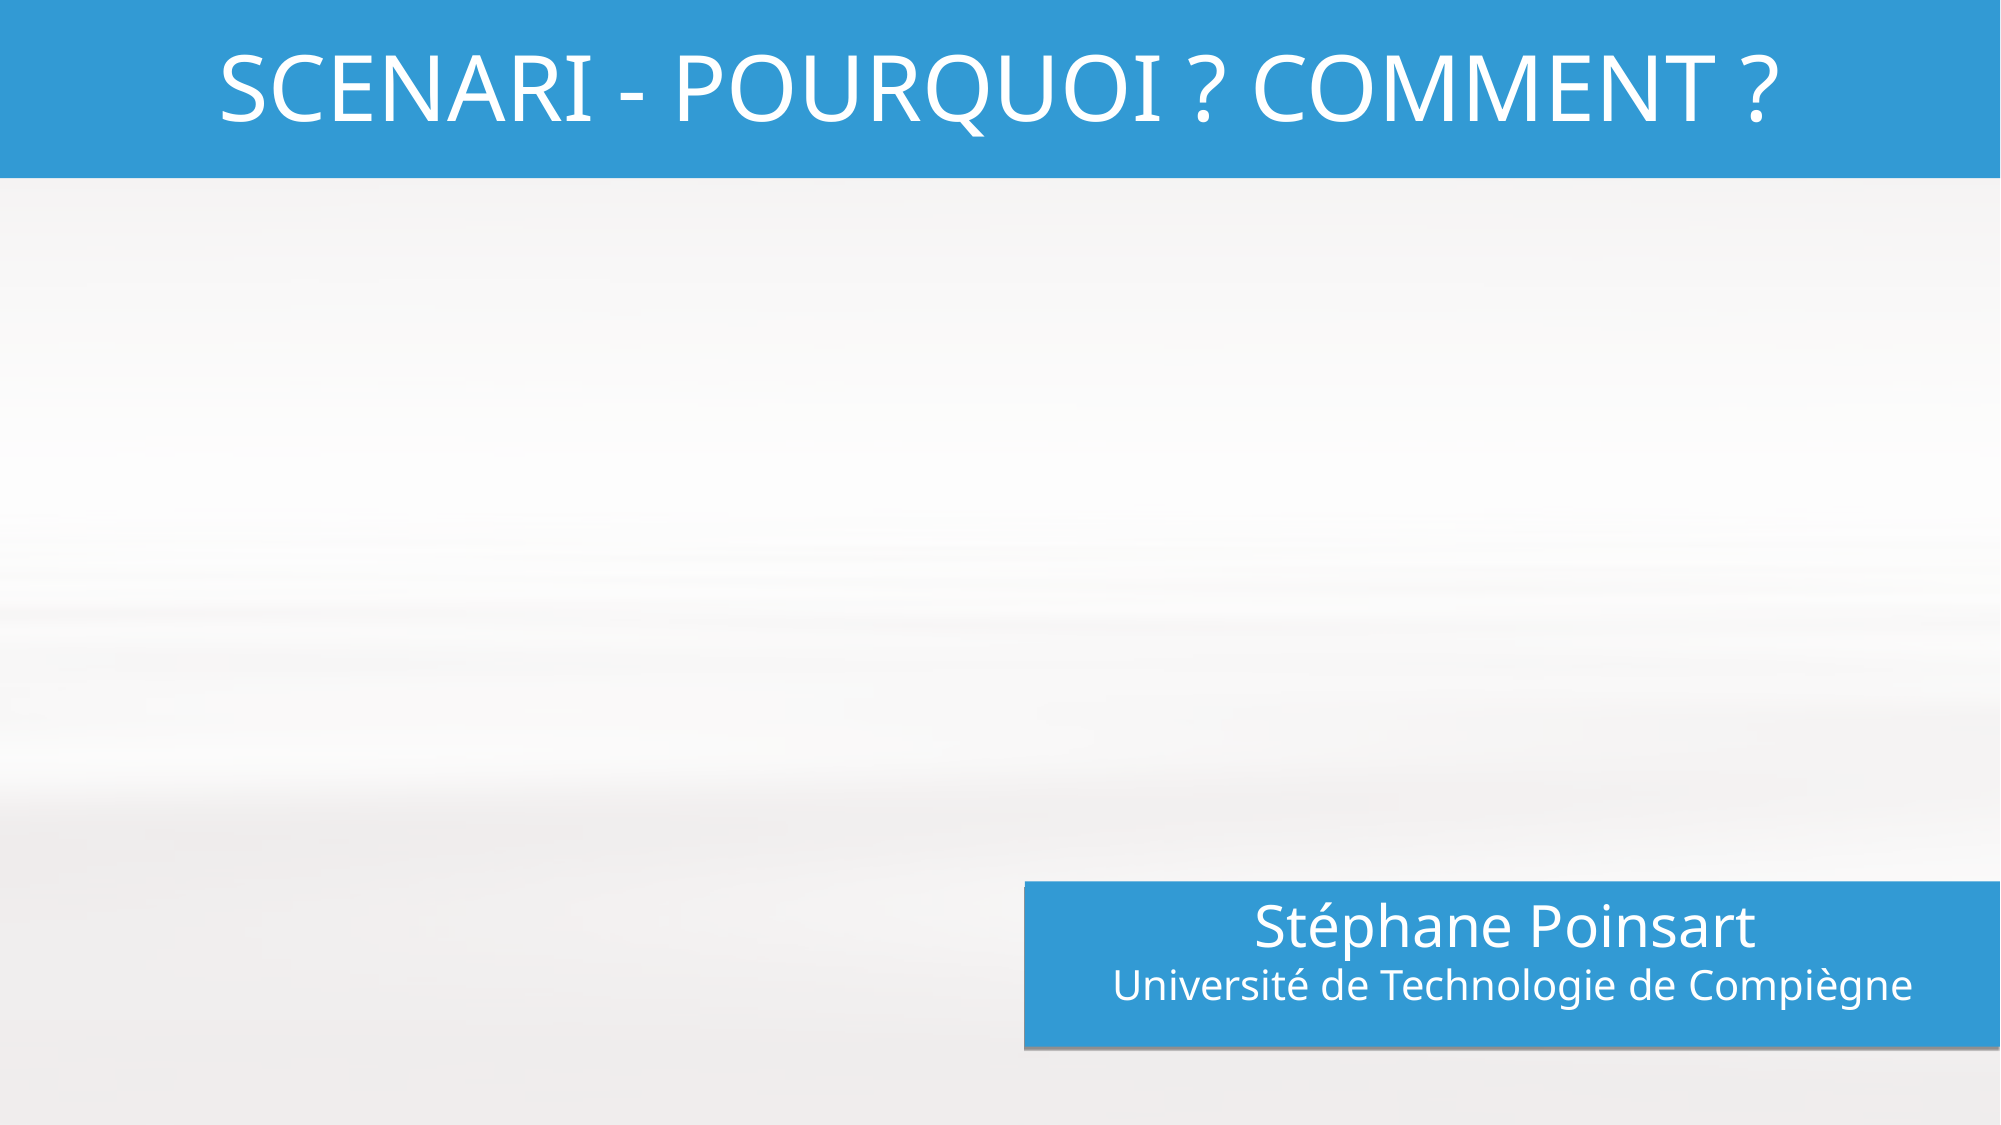

Scenari - Pourquoi ? Comment ?
Stéphane Poinsart
Université de Technologie de Compiègne